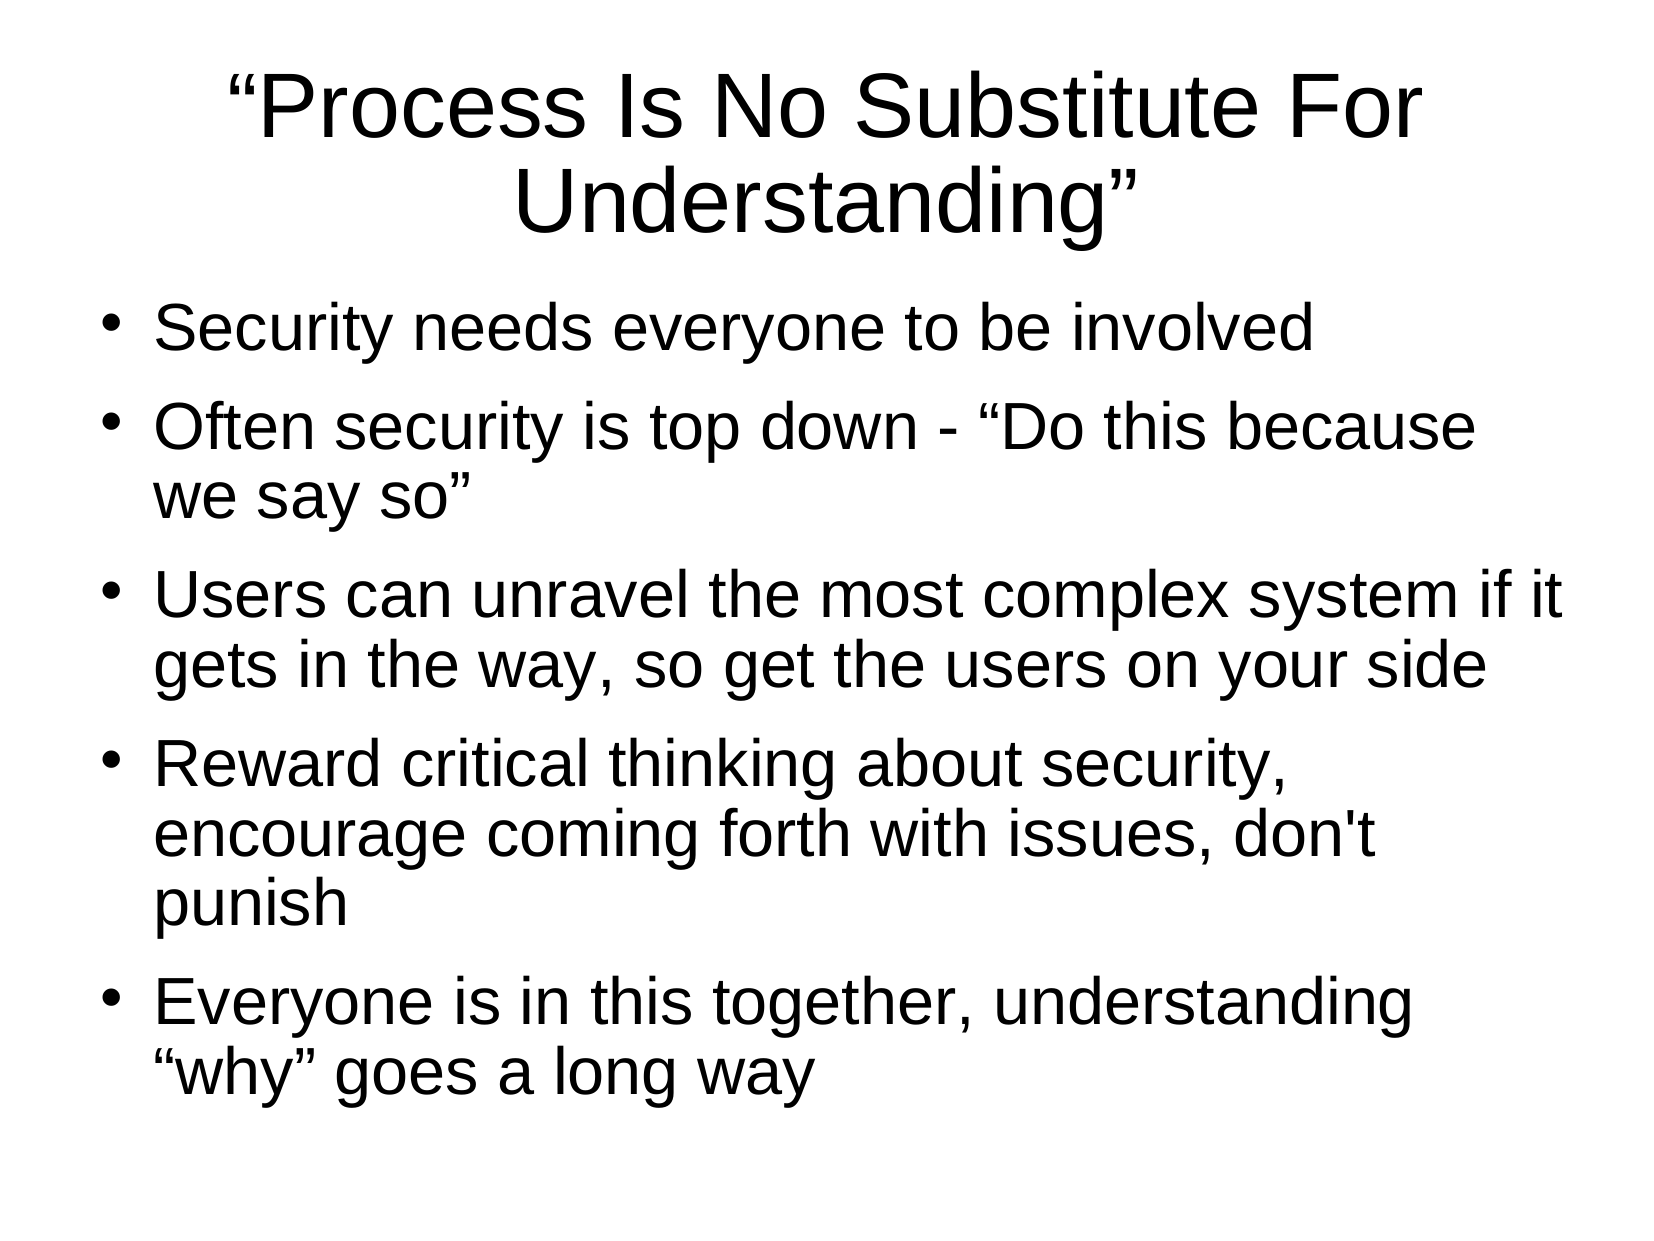

# “Process Is No Substitute For Understanding”
Security needs everyone to be involved
Often security is top down - “Do this because we say so”
Users can unravel the most complex system if it gets in the way, so get the users on your side
Reward critical thinking about security, encourage coming forth with issues, don't punish
Everyone is in this together, understanding “why” goes a long way